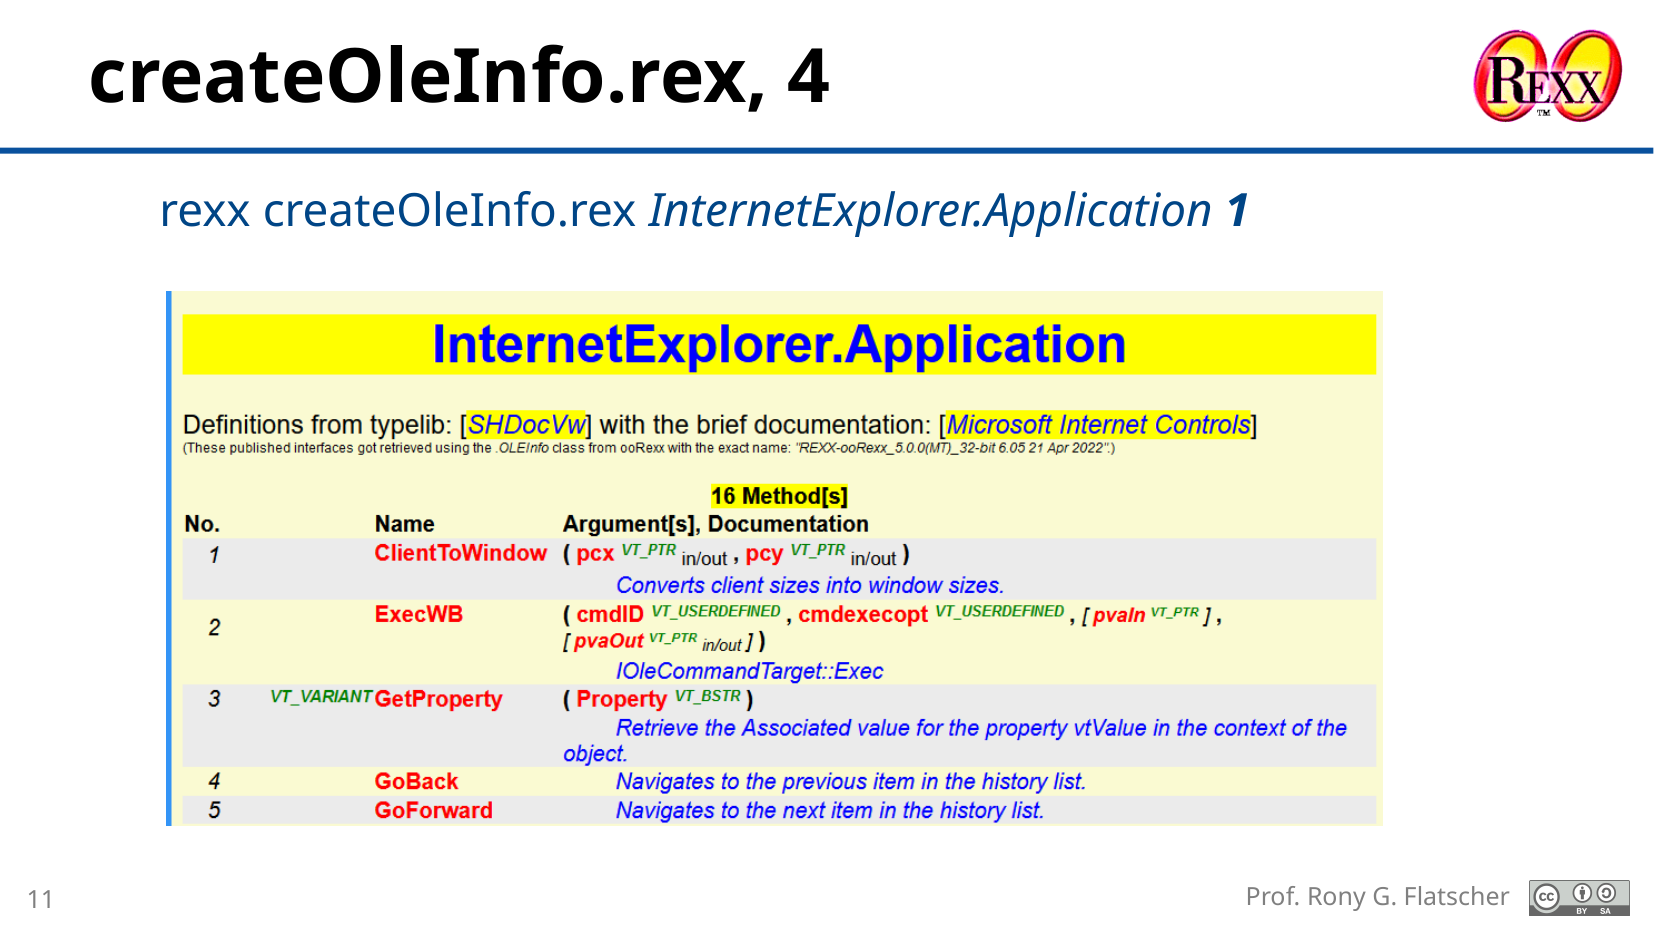

# createOleInfo.rex, 4
rexx createOleInfo.rex InternetExplorer.Application 1